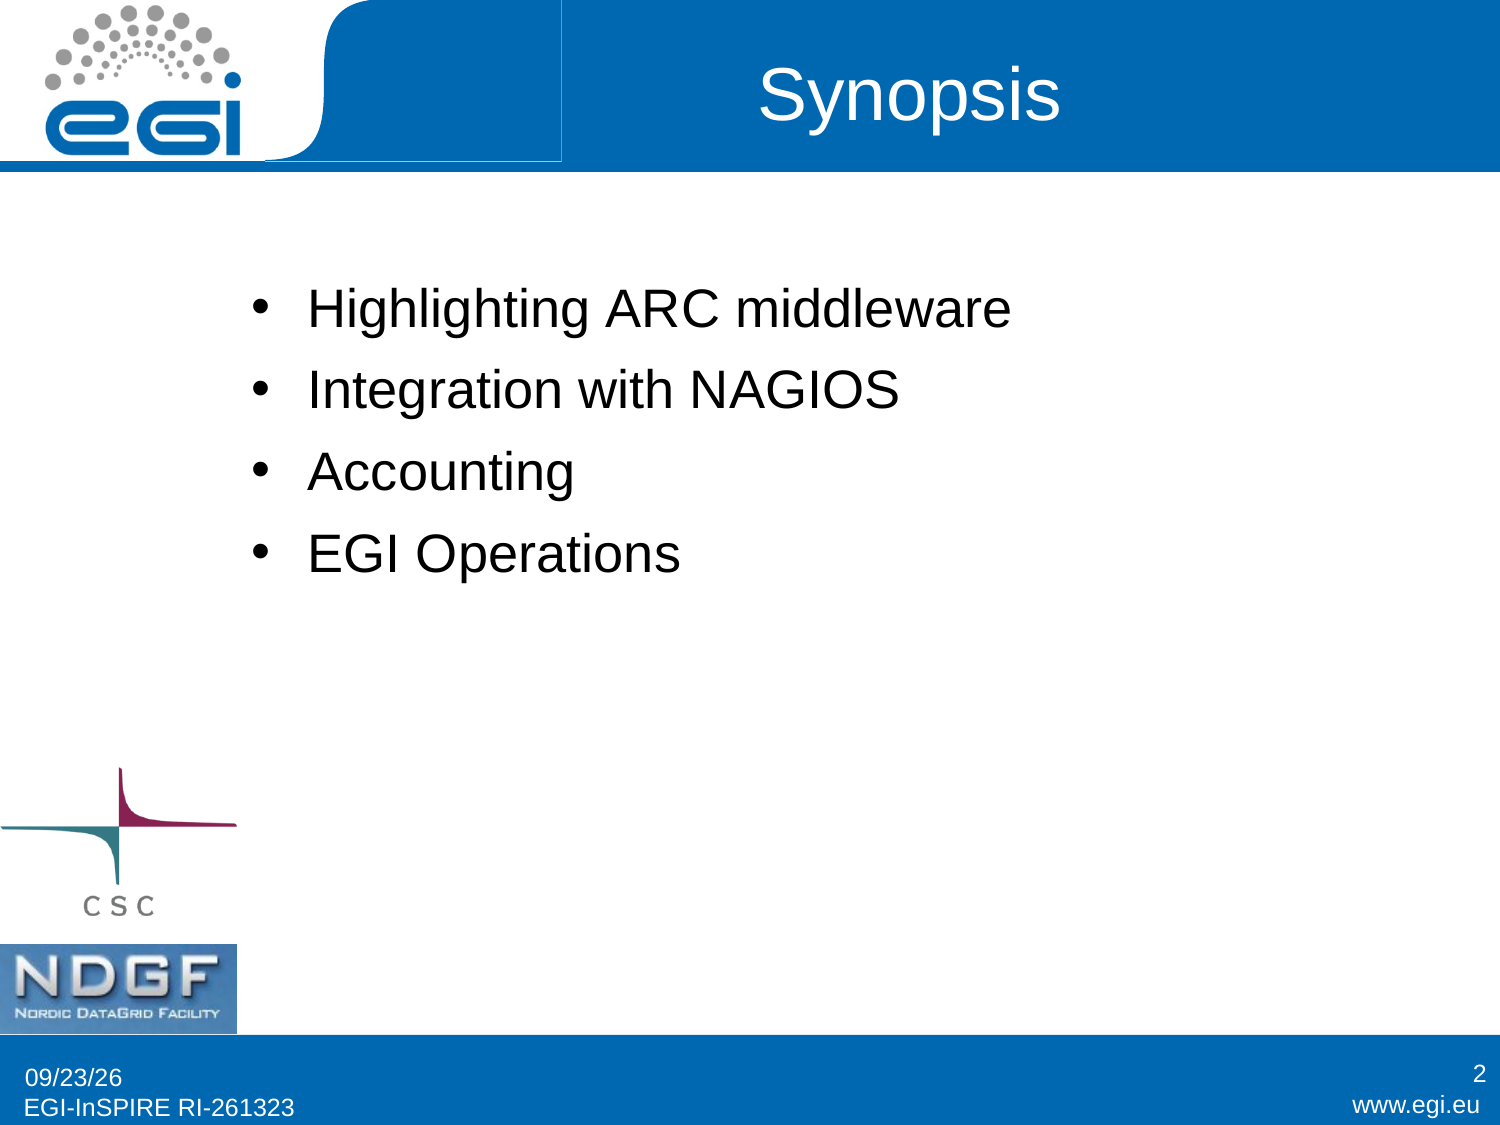

# Synopsis
Highlighting ARC middleware
Integration with NAGIOS
Accounting
EGI Operations